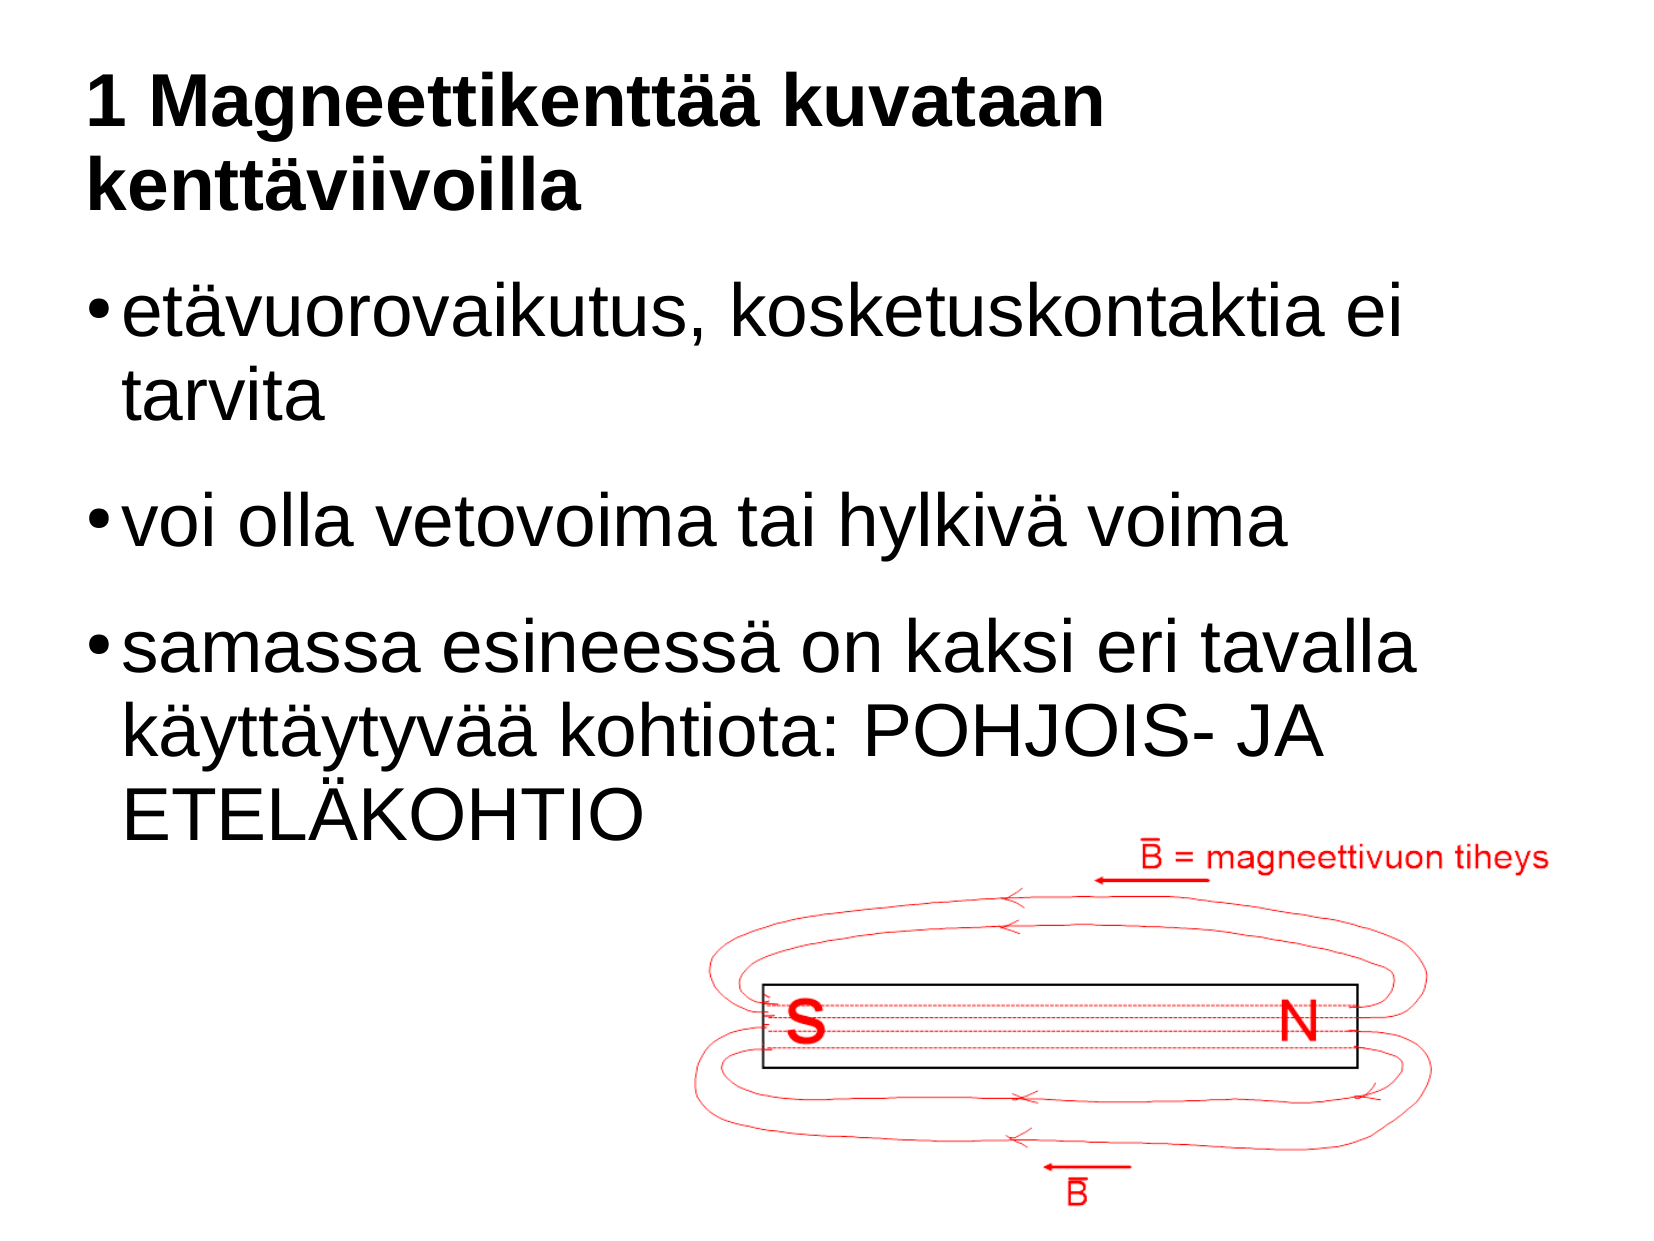

1 Magneettikenttää kuvataan kenttäviivoilla
etävuorovaikutus, kosketuskontaktia ei tarvita
voi olla vetovoima tai hylkivä voima
samassa esineessä on kaksi eri tavalla käyttäytyvää kohtiota: POHJOIS- JA ETELÄKOHTIO